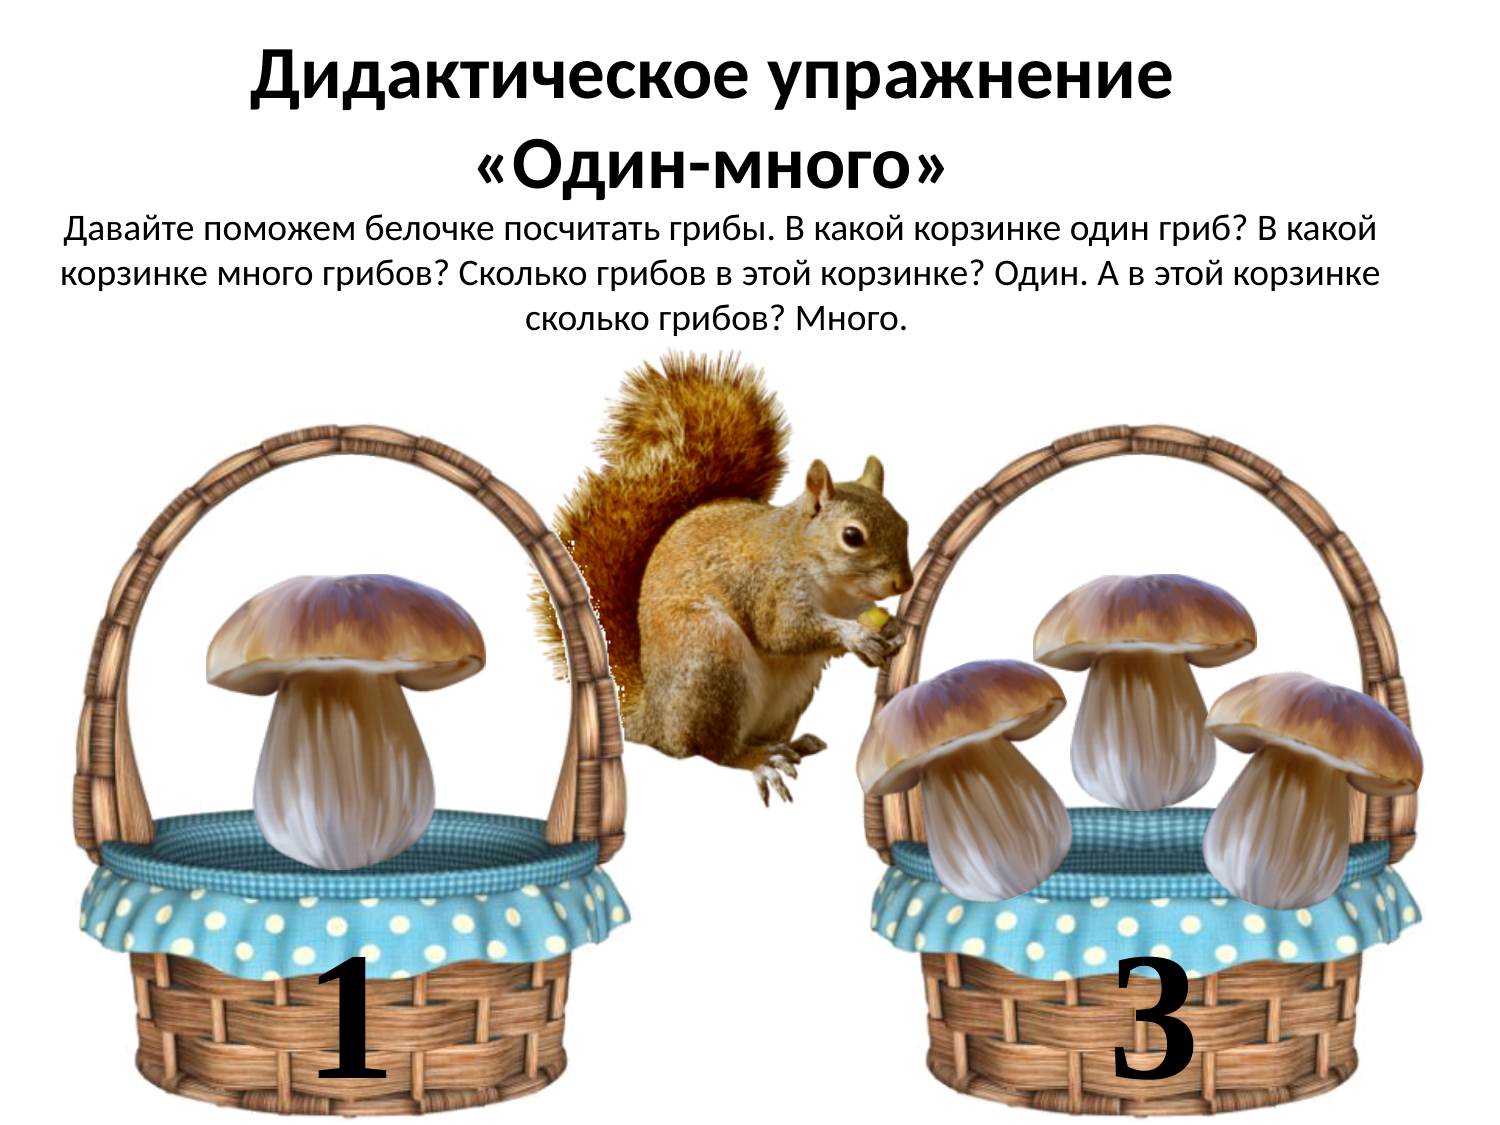

Дидактическое упражнение
«Один-много»
Давайте поможем белочке посчитать грибы. В какой корзинке один гриб? В какой корзинке много грибов? Сколько грибов в этой корзинке? Один. А в этой корзинке сколько грибов? Много.
1
3